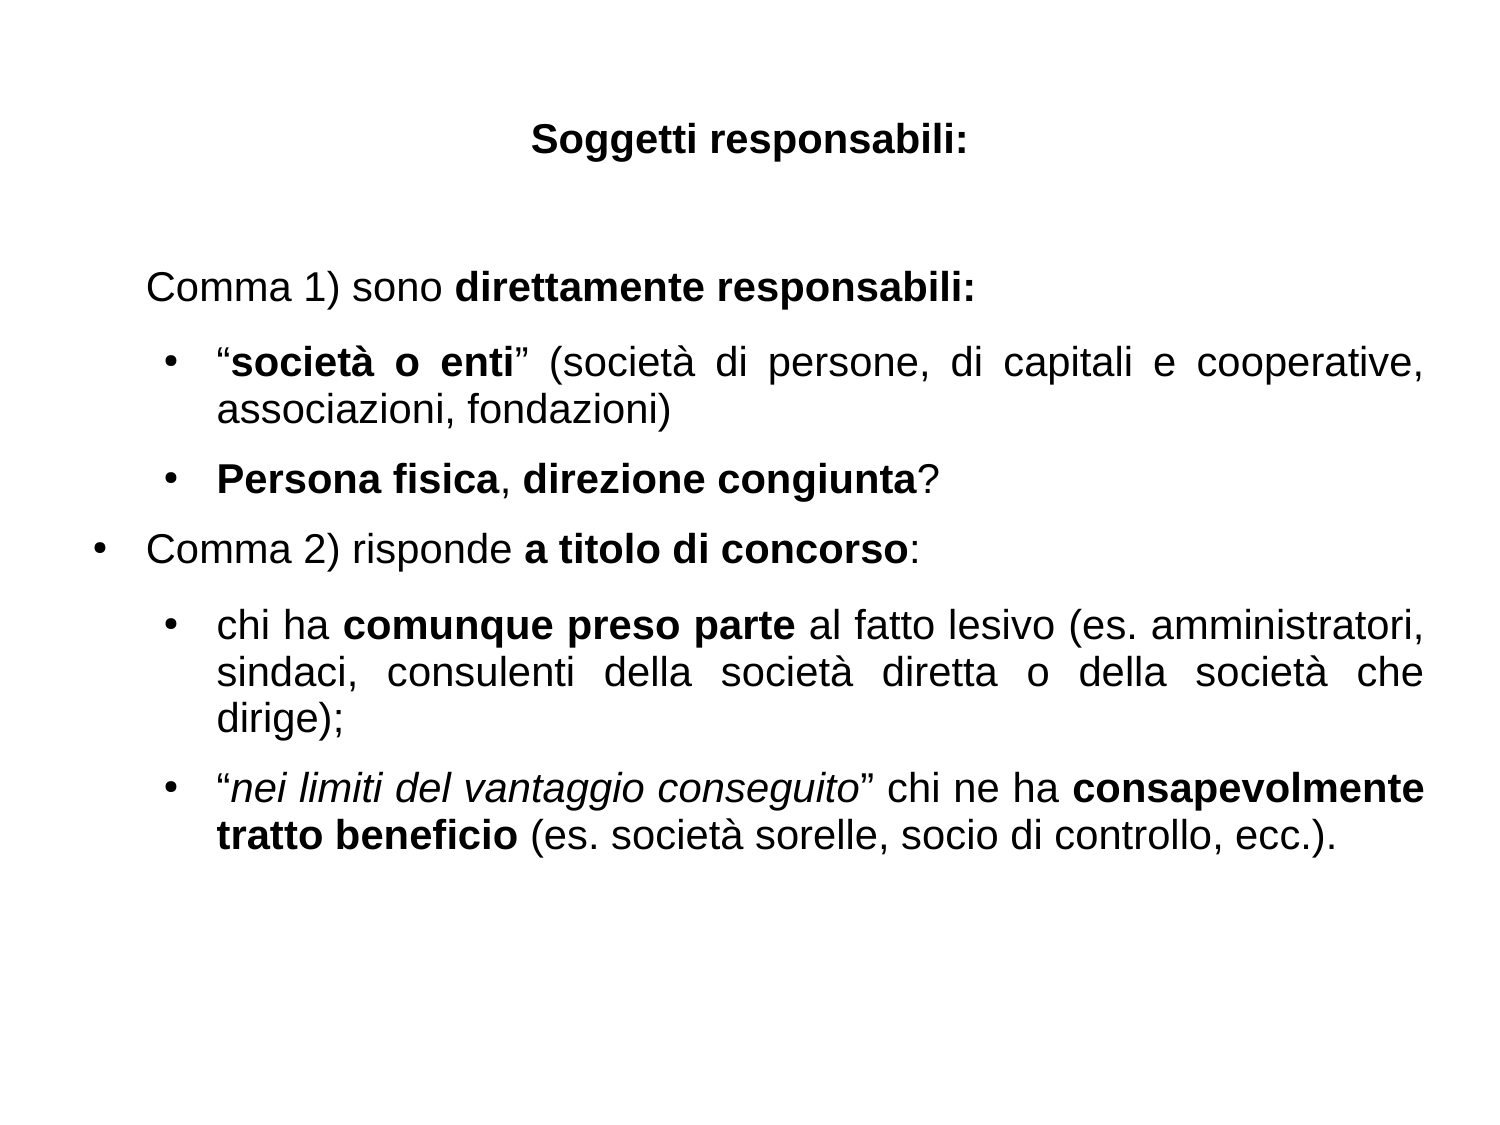

# Soggetti responsabili:
Comma 1) sono direttamente responsabili:
“società o enti” (società di persone, di capitali e cooperative, associazioni, fondazioni)
Persona fisica, direzione congiunta?
Comma 2) risponde a titolo di concorso:
chi ha comunque preso parte al fatto lesivo (es. amministratori, sindaci, consulenti della società diretta o della società che dirige);
“nei limiti del vantaggio conseguito” chi ne ha consapevolmente tratto beneficio (es. società sorelle, socio di controllo, ecc.).